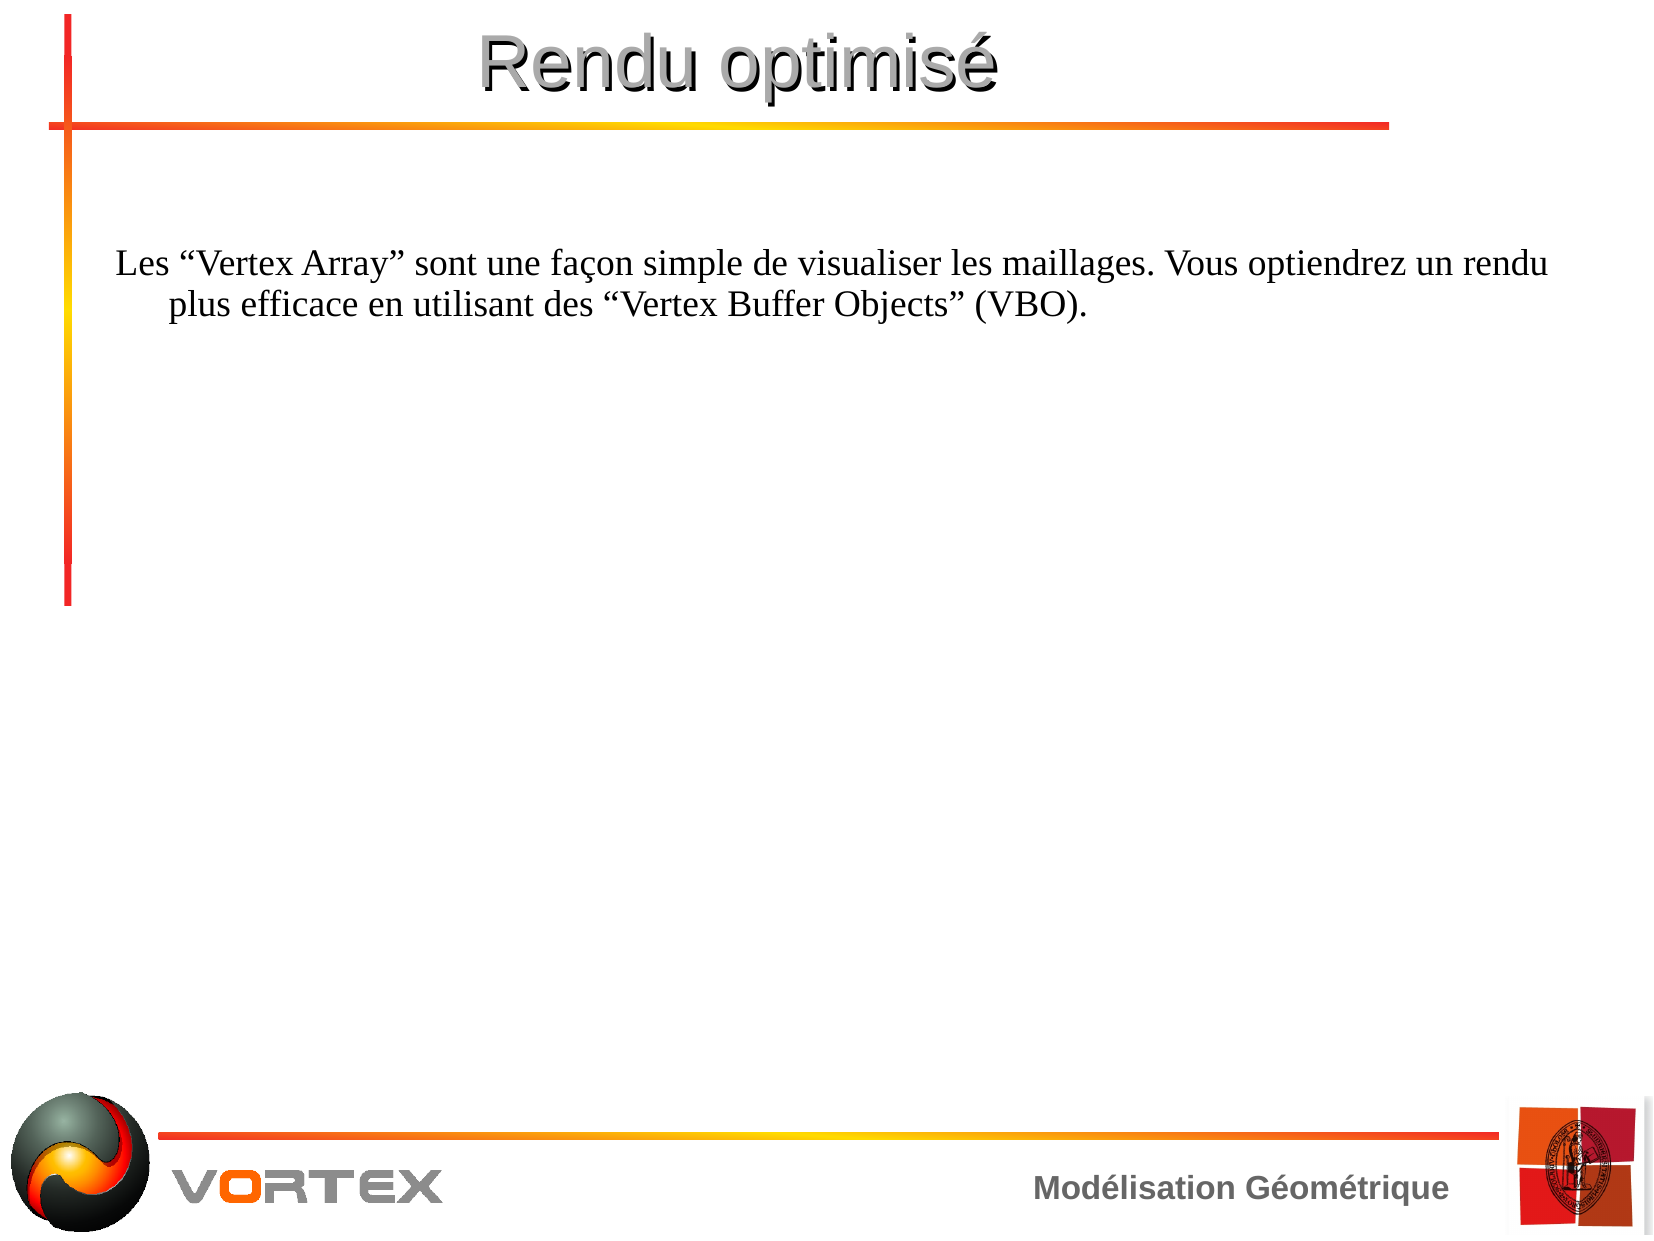

# Rendu optimisé
Les “Vertex Array” sont une façon simple de visualiser les maillages. Vous optiendrez un rendu plus efficace en utilisant des “Vertex Buffer Objects” (VBO).